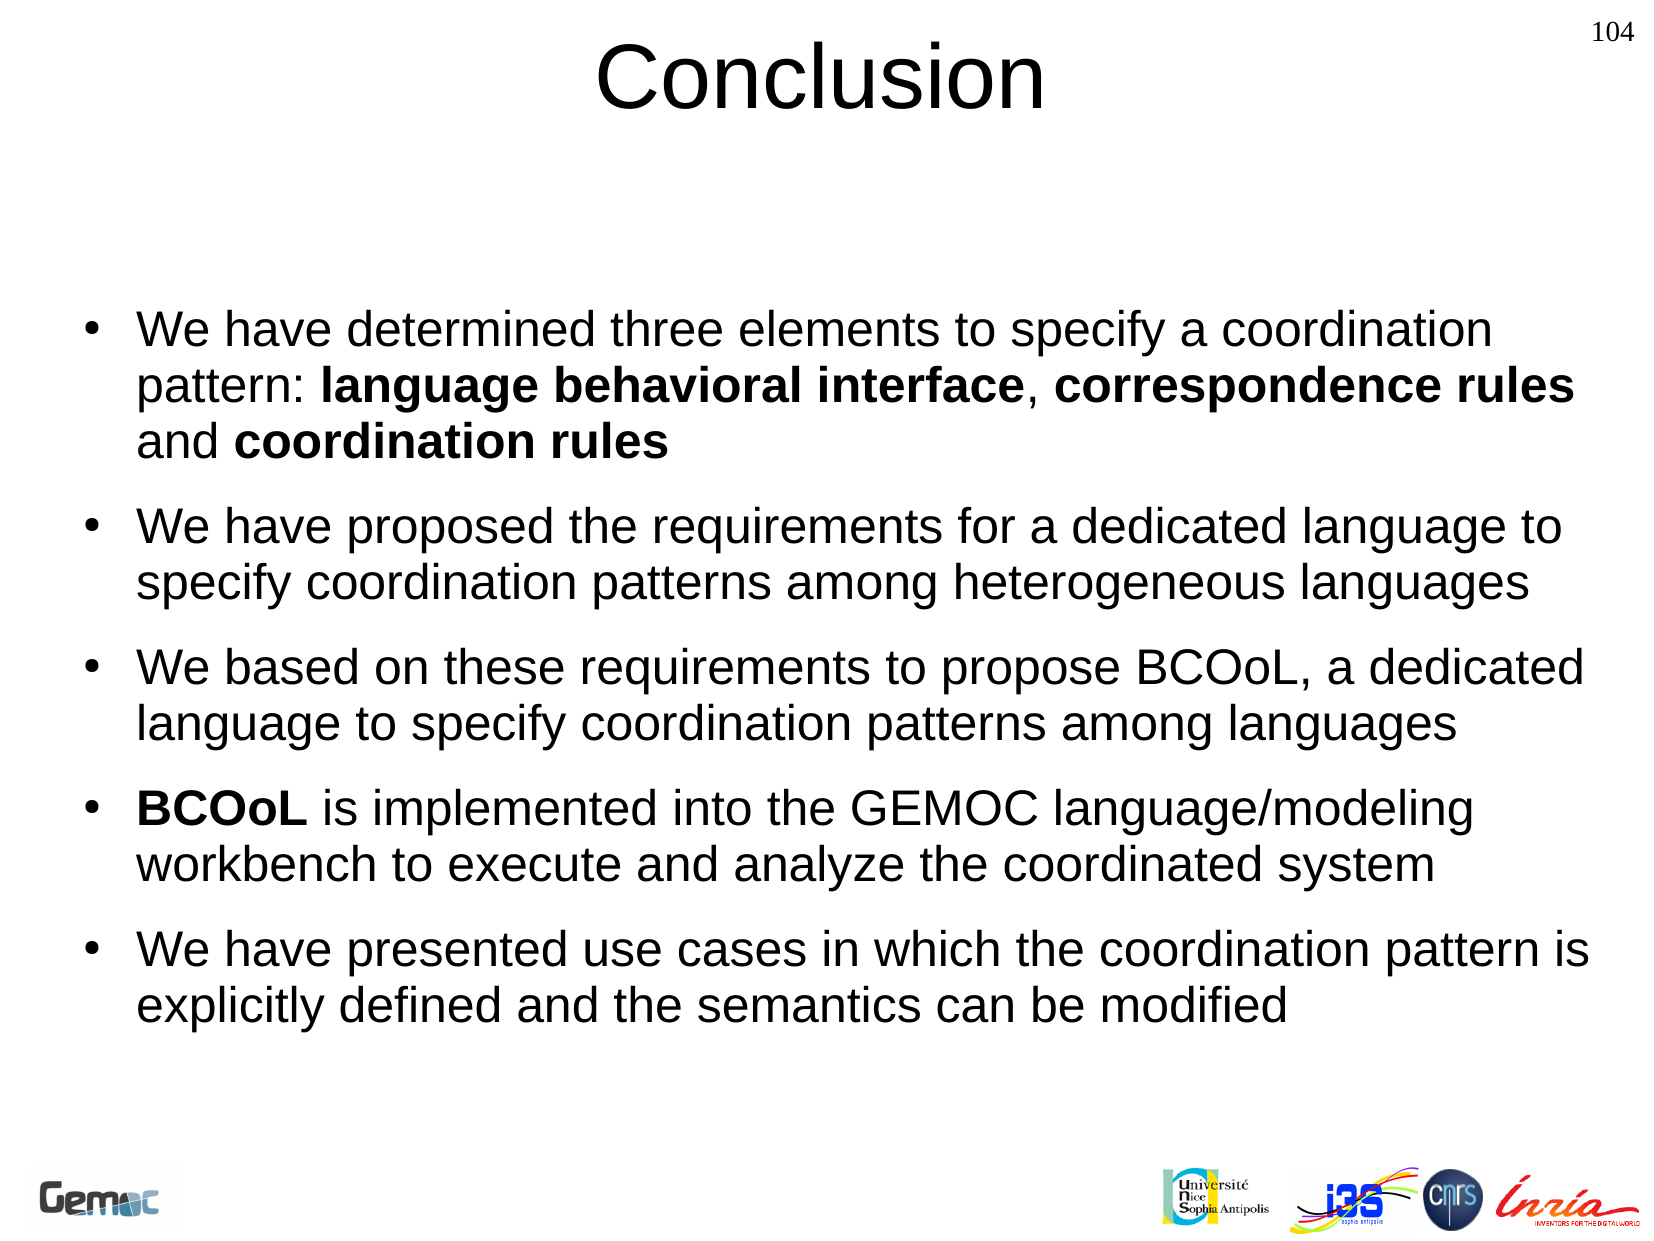

# Conclusion
104
We have determined three elements to specify a coordination pattern: language behavioral interface, correspondence rules and coordination rules
We have proposed the requirements for a dedicated language to specify coordination patterns among heterogeneous languages
We based on these requirements to propose BCOoL, a dedicated language to specify coordination patterns among languages
BCOoL is implemented into the GEMOC language/modeling workbench to execute and analyze the coordinated system
We have presented use cases in which the coordination pattern is explicitly defined and the semantics can be modified